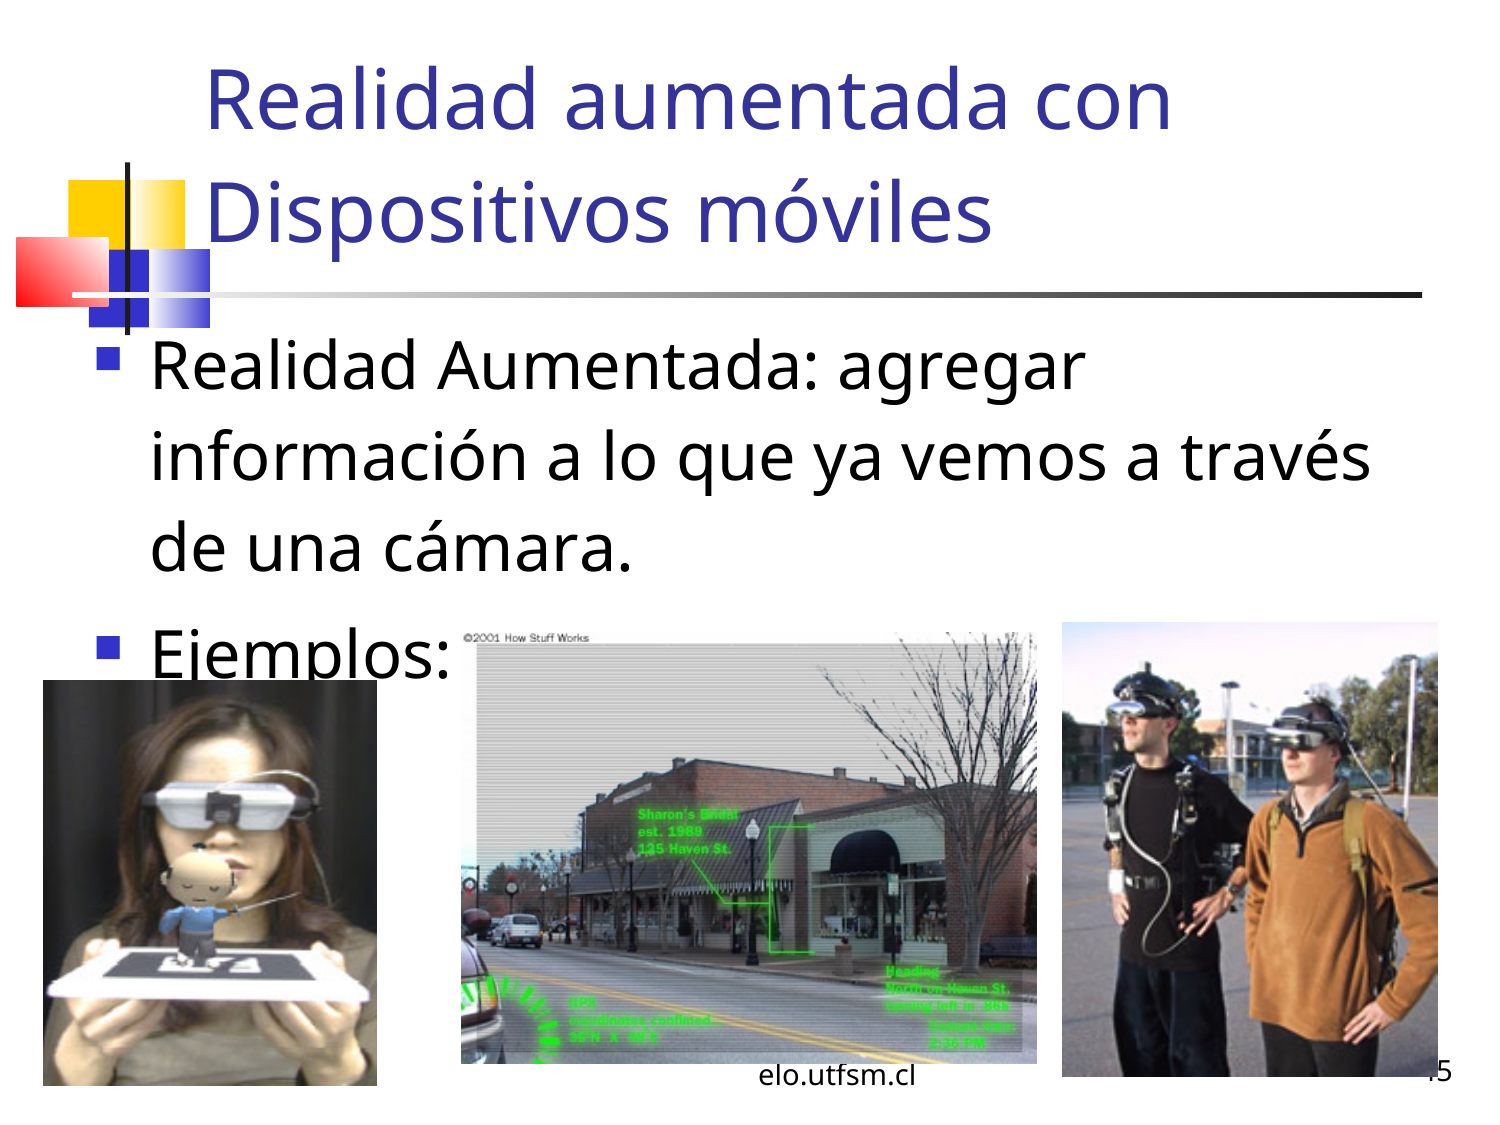

# Realidad aumentada con Dispositivos móviles
Realidad Aumentada: agregar información a lo que ya vemos a través de una cámara.
Ejemplos:
elo.utfsm.cl